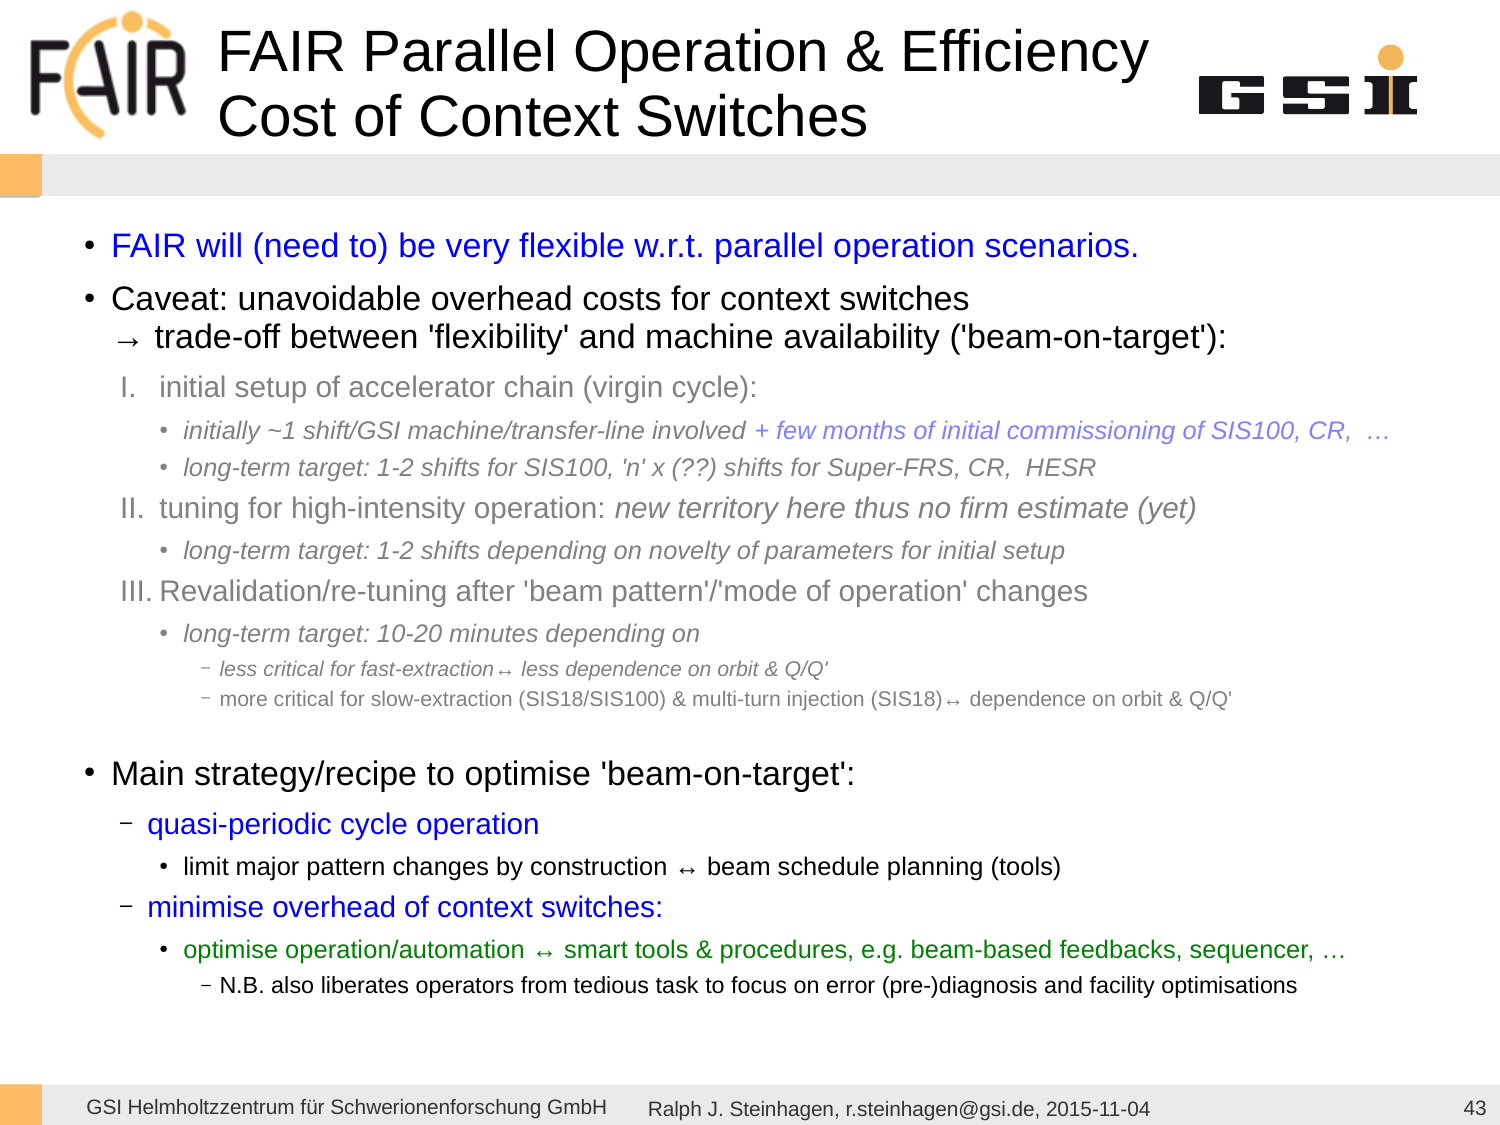

# FAIR Parallel Operation & Efficiency Cost of Context Switches
FAIR will (need to) be very flexible w.r.t. parallel operation scenarios.
Caveat: unavoidable overhead costs for context switches 	 													 						 				 			 		→ trade-off between 'flexibility' and machine availability ('beam-on-target'):
initial setup of accelerator chain (virgin cycle):
initially ~1 shift/GSI machine/transfer-line involved + few months of initial commissioning of SIS100, CR, …
long-term target: 1-2 shifts for SIS100, 'n' x (??) shifts for Super-FRS, CR, HESR
tuning for high-intensity operation: new territory here thus no firm estimate (yet)
long-term target: 1-2 shifts depending on novelty of parameters for initial setup
Revalidation/re-tuning after 'beam pattern'/'mode of operation' changes
long-term target: 10-20 minutes depending on
less critical for fast-extraction↔ less dependence on orbit & Q/Q'
more critical for slow-extraction (SIS18/SIS100) & multi-turn injection (SIS18)↔ dependence on orbit & Q/Q'
Main strategy/recipe to optimise 'beam-on-target':
quasi-periodic cycle operation
limit major pattern changes by construction ↔ beam schedule planning (tools)
minimise overhead of context switches:
optimise operation/automation ↔ smart tools & procedures, e.g. beam-based feedbacks, sequencer, …
N.B. also liberates operators from tedious task to focus on error (pre-)diagnosis and facility optimisations